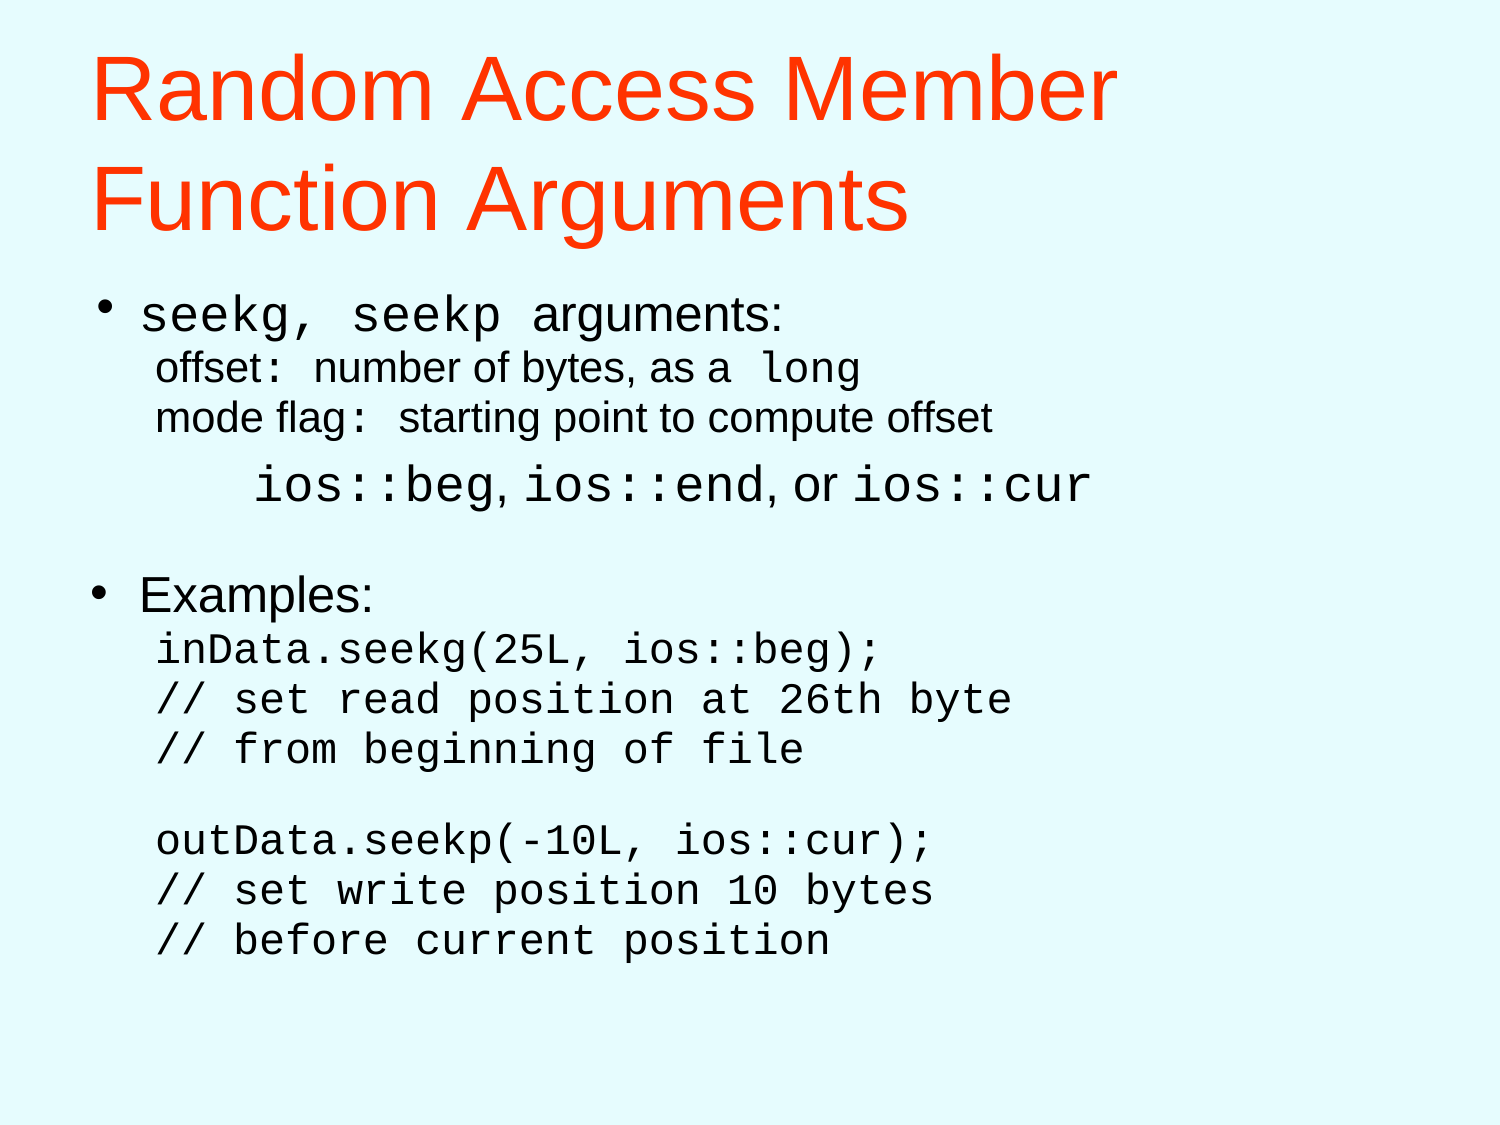

# Random Access Member Function Arguments
seekg, seekp arguments:
offset: number of bytes, as a long
mode flag: starting point to compute offset
ios::beg, ios::end, or ios::cur
Examples:
inData.seekg(25L, ios::beg);
// set read position at 26th byte
// from beginning of file
outData.seekp(-10L, ios::cur);
// set write position 10 bytes
// before current position